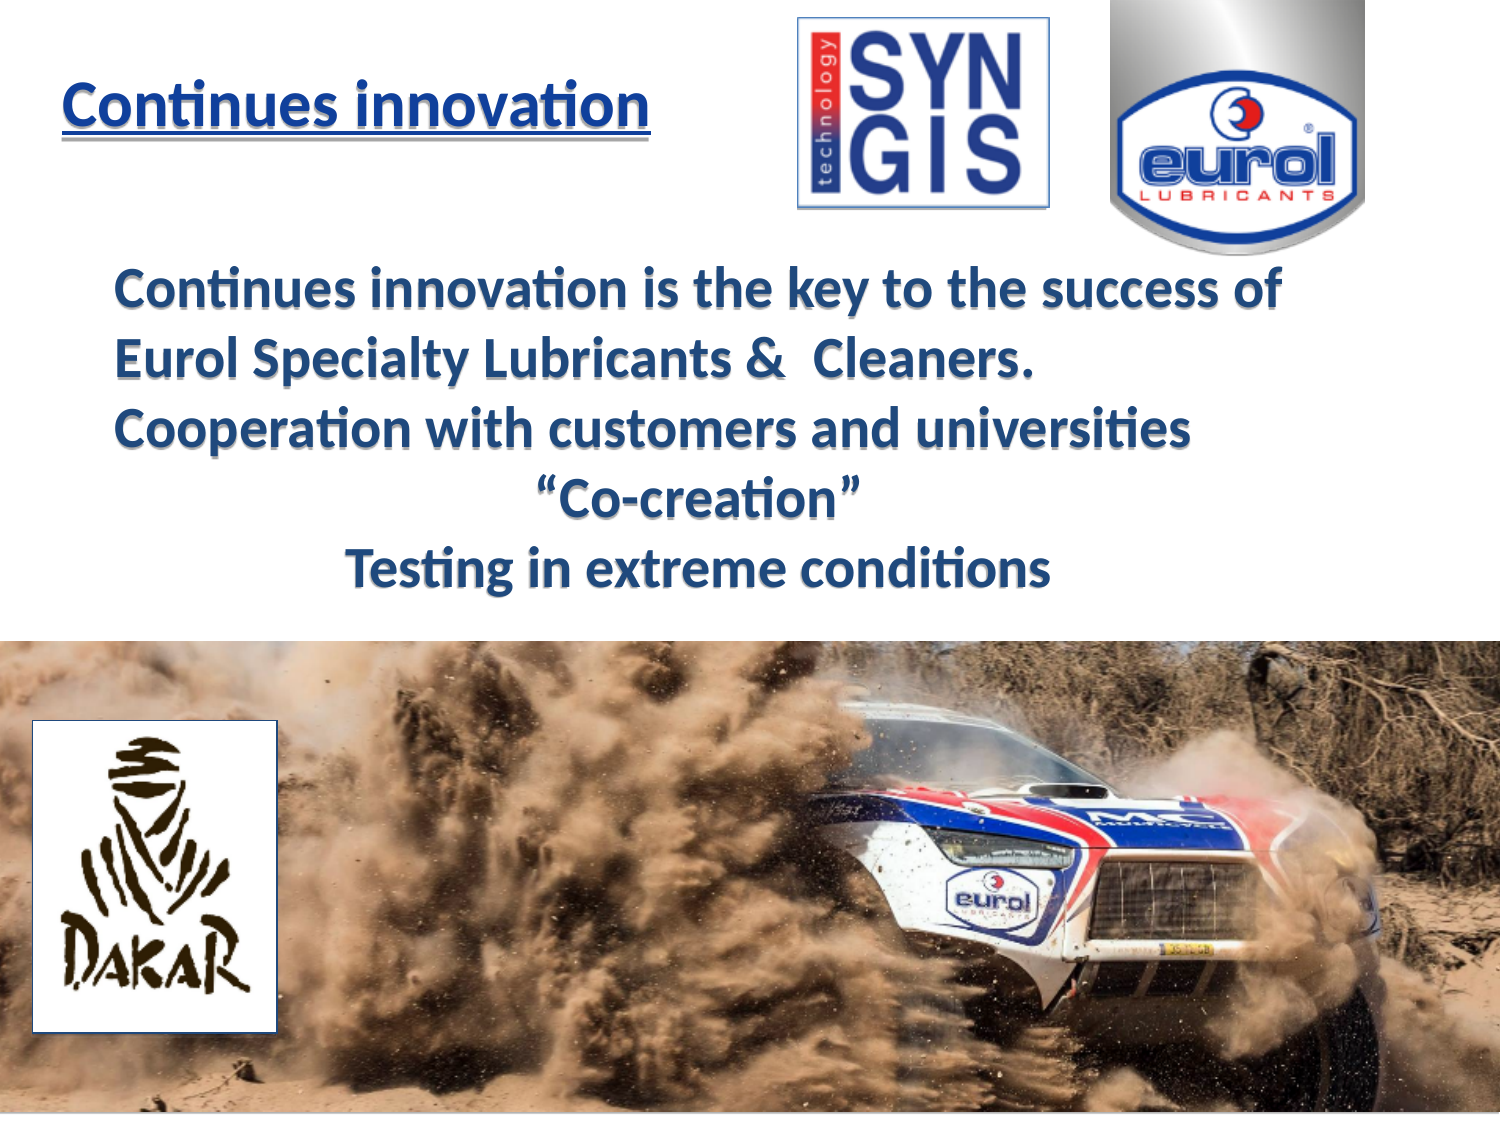

Continues innovation
Continues innovation is the key to the success of Eurol Specialty Lubricants & Cleaners.
Cooperation with customers and universities
“Co-creation”
Testing in extreme conditions